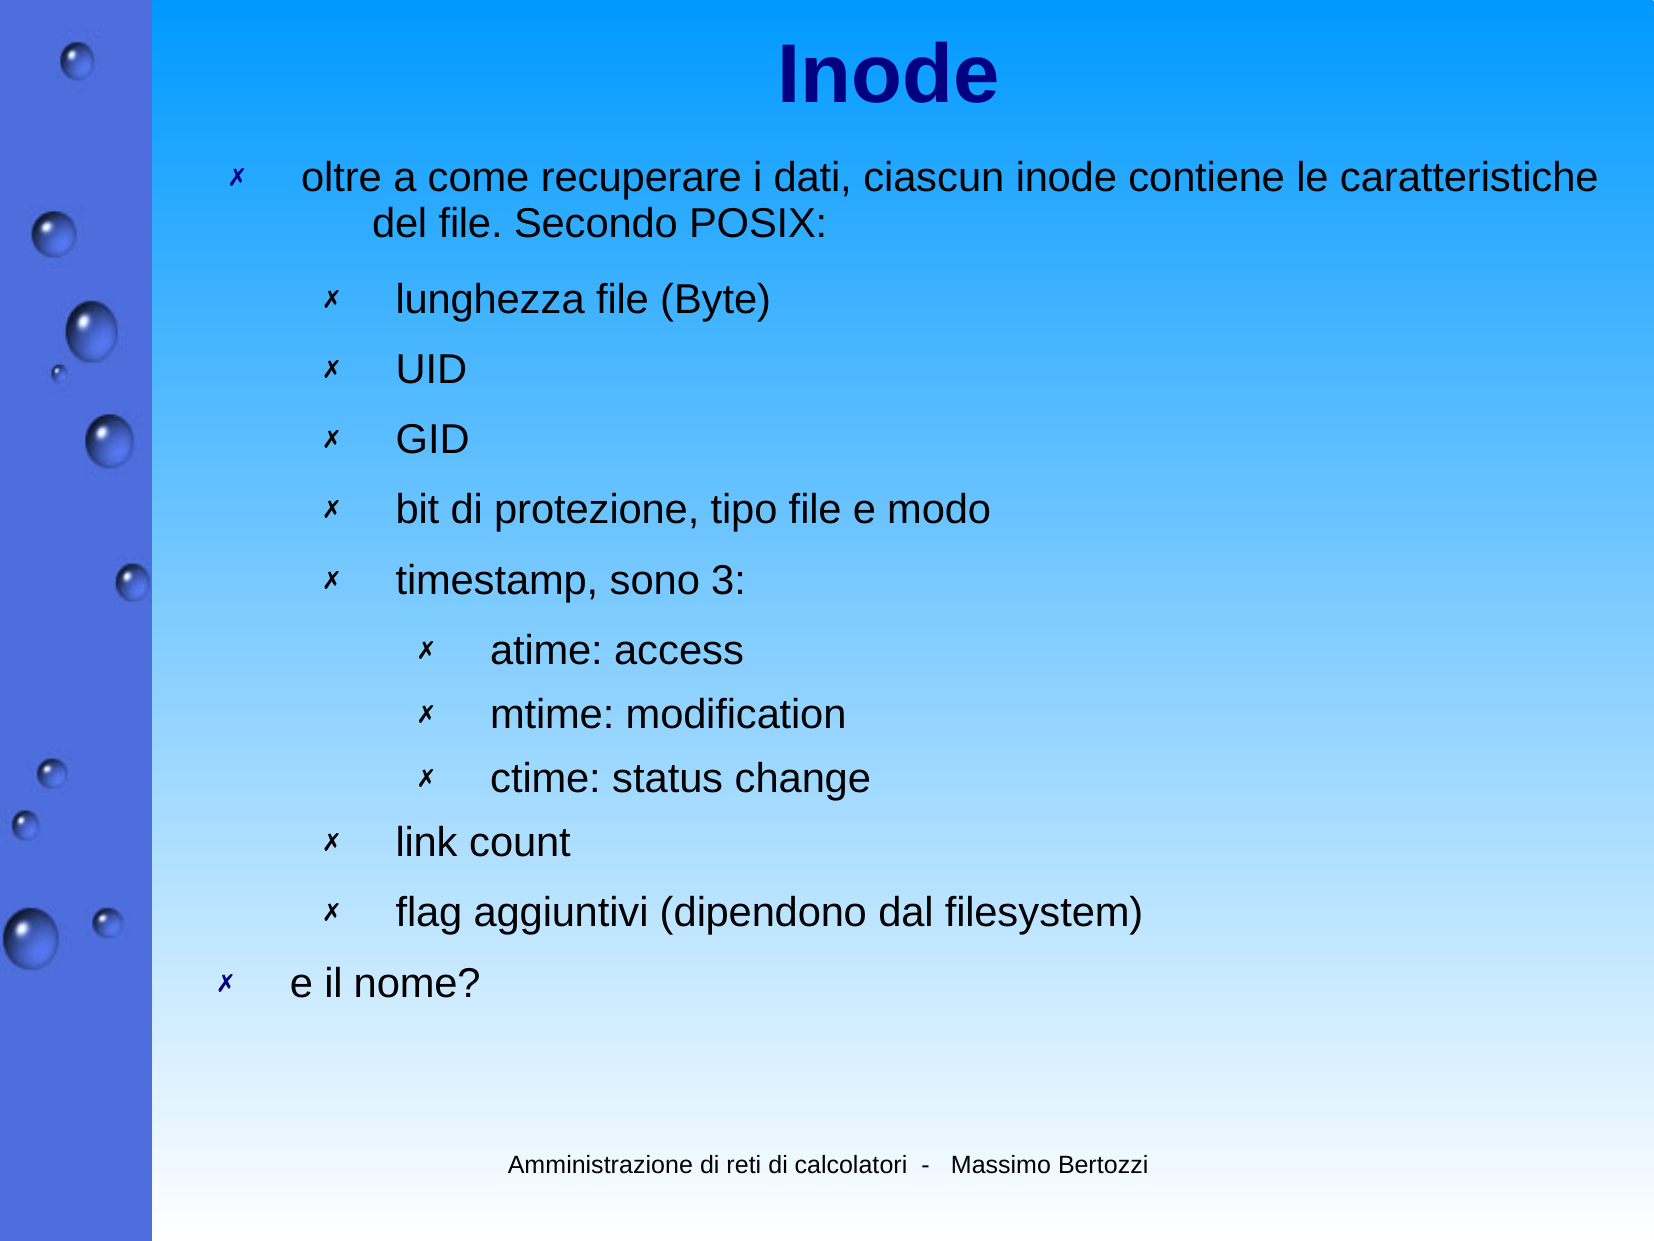

# Inode
oltre a come recuperare i dati, ciascun inode contiene le caratteristiche del file. Secondo POSIX:
lunghezza file (Byte)
UID
GID
bit di protezione, tipo file e modo
timestamp, sono 3:
atime: access
mtime: modification
ctime: status change
link count
flag aggiuntivi (dipendono dal filesystem)
e il nome?